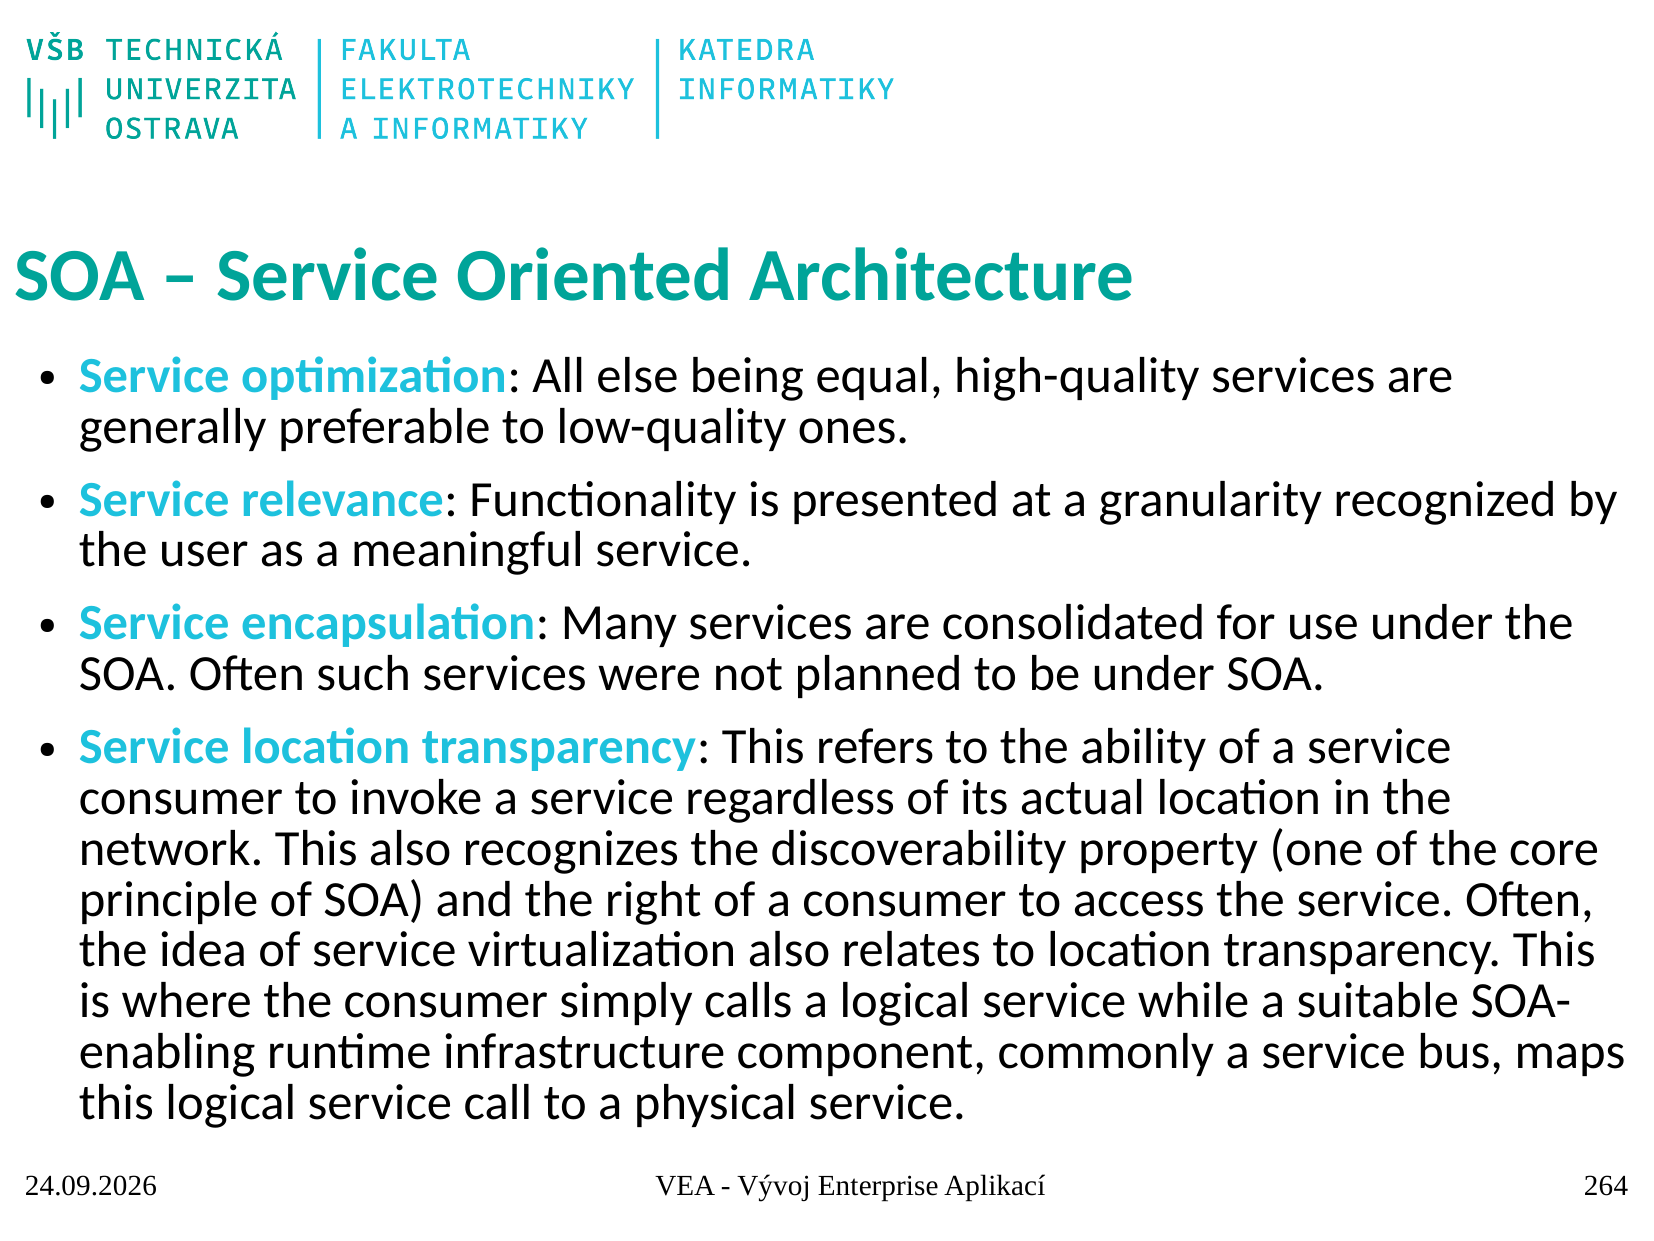

SOA – Service Oriented Architecture
# Service optimization: All else being equal, high-quality services are generally preferable to low-quality ones.
Service relevance: Functionality is presented at a granularity recognized by the user as a meaningful service.
Service encapsulation: Many services are consolidated for use under the SOA. Often such services were not planned to be under SOA.
Service location transparency: This refers to the ability of a service consumer to invoke a service regardless of its actual location in the network. This also recognizes the discoverability property (one of the core principle of SOA) and the right of a consumer to access the service. Often, the idea of service virtualization also relates to location transparency. This is where the consumer simply calls a logical service while a suitable SOA-enabling runtime infrastructure component, commonly a service bus, maps this logical service call to a physical service.
VEA - Vývoj Enterprise Aplikací
264